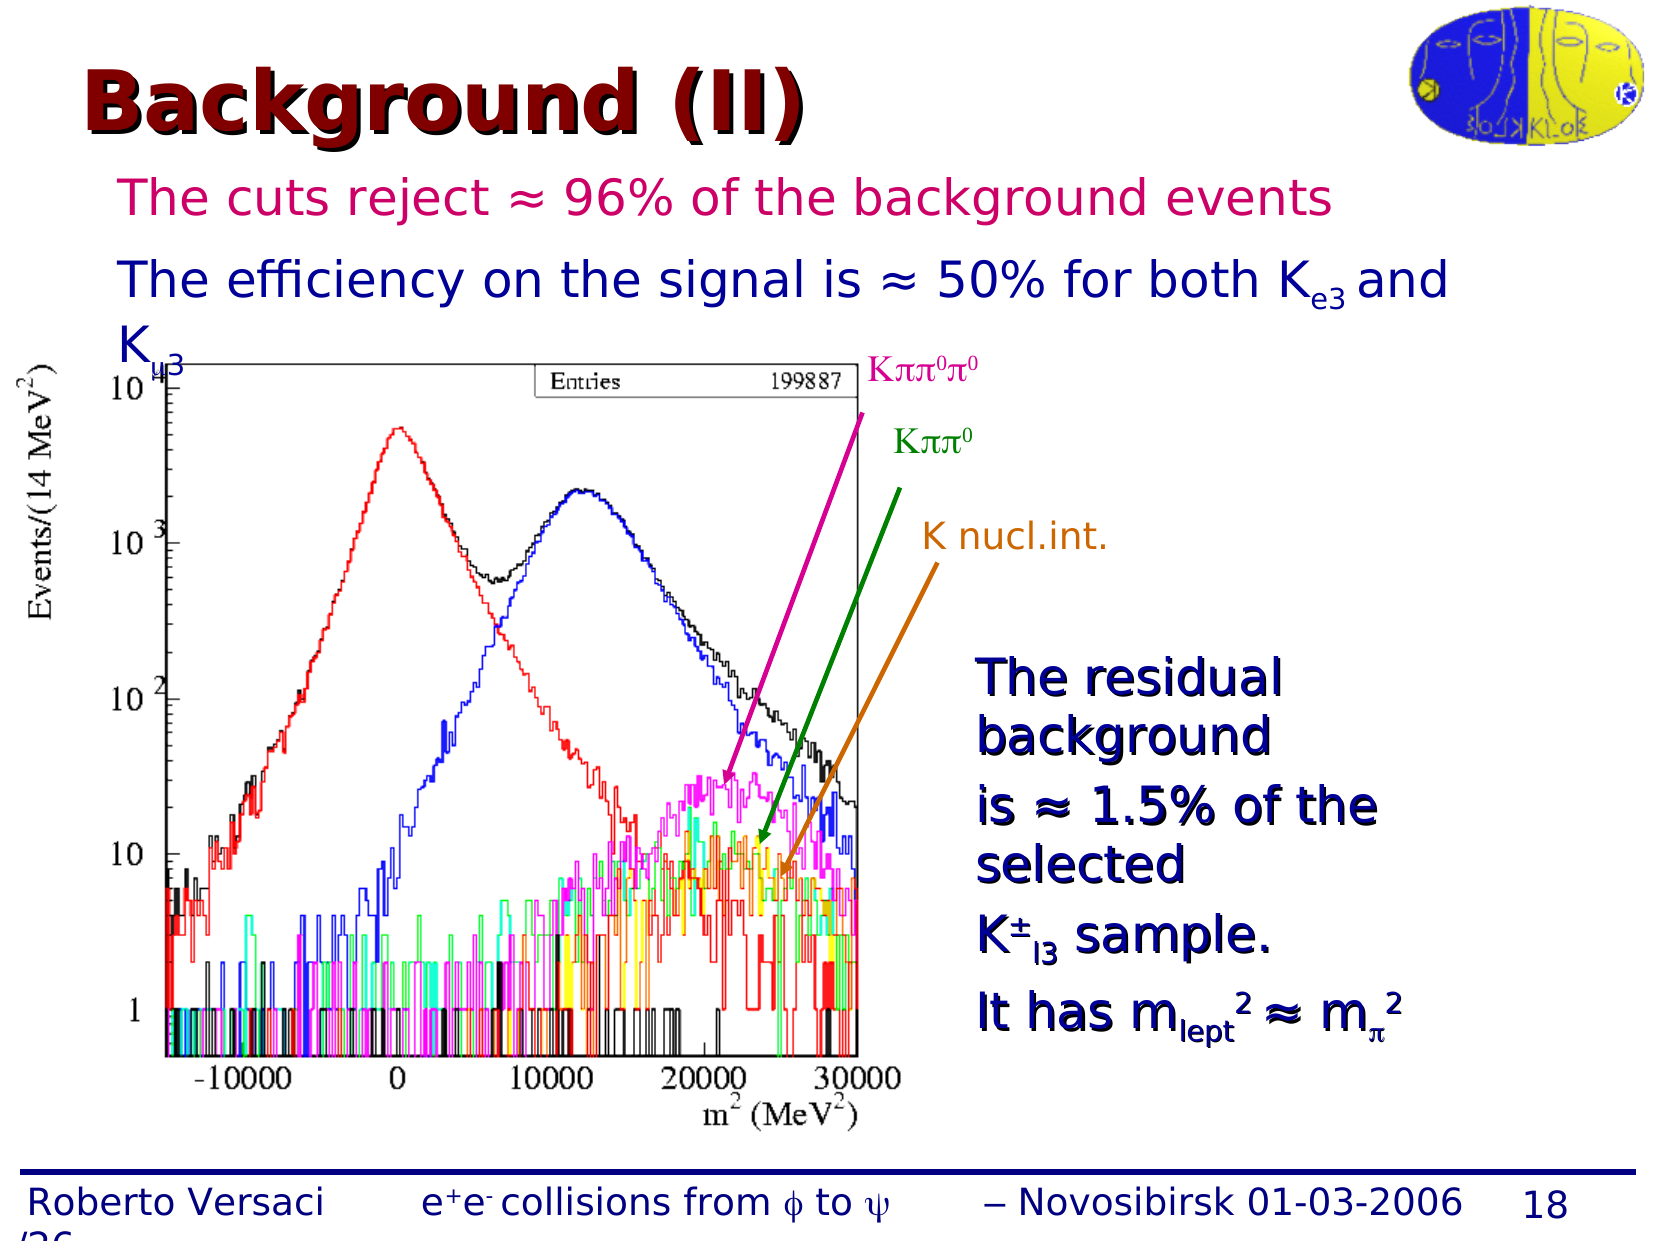

Background (II)
The cuts reject ≈ 96% of the background events
The efficiency on the signal is ≈ 50% for both Ke3 and K3
K00
K0
K nucl.int.
The residual background
is ≈ 1.5% of the selected
K±l3 sample.
It has mlept2 ≈ m2
18